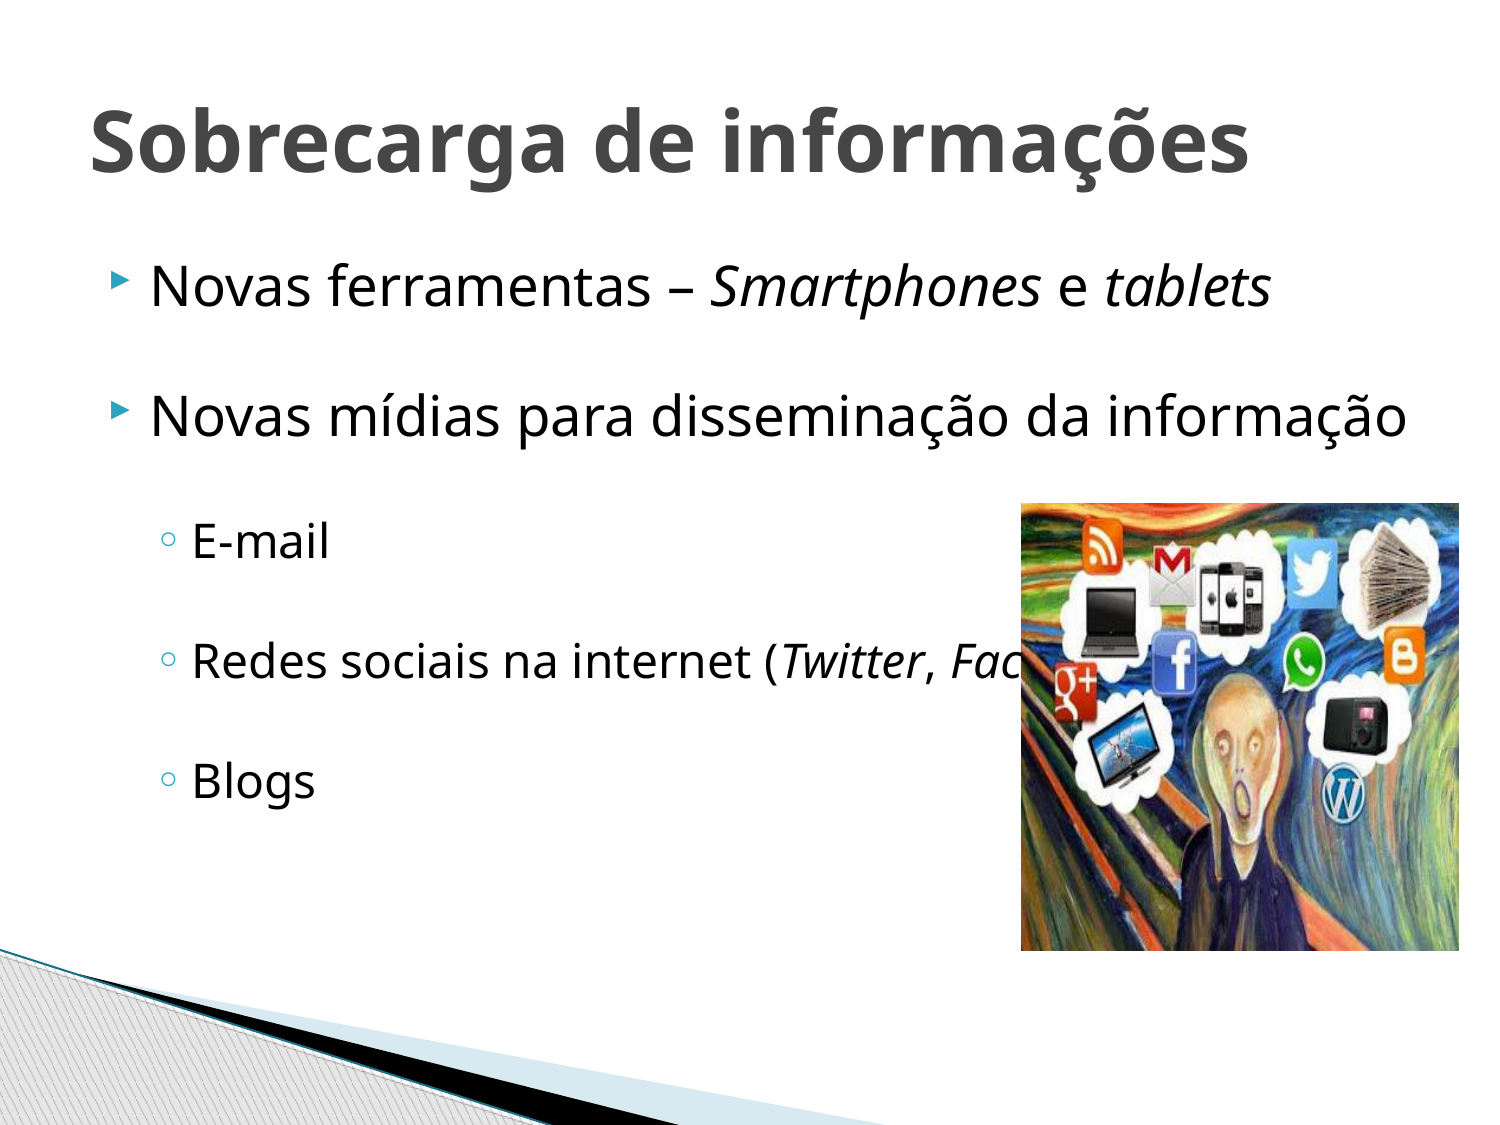

Sobrecarga de informações
# Novas ferramentas – Smartphones e tablets
Novas mídias para disseminação da informação
E-mail
Redes sociais na internet (Twitter, Facebook, etc.)
Blogs